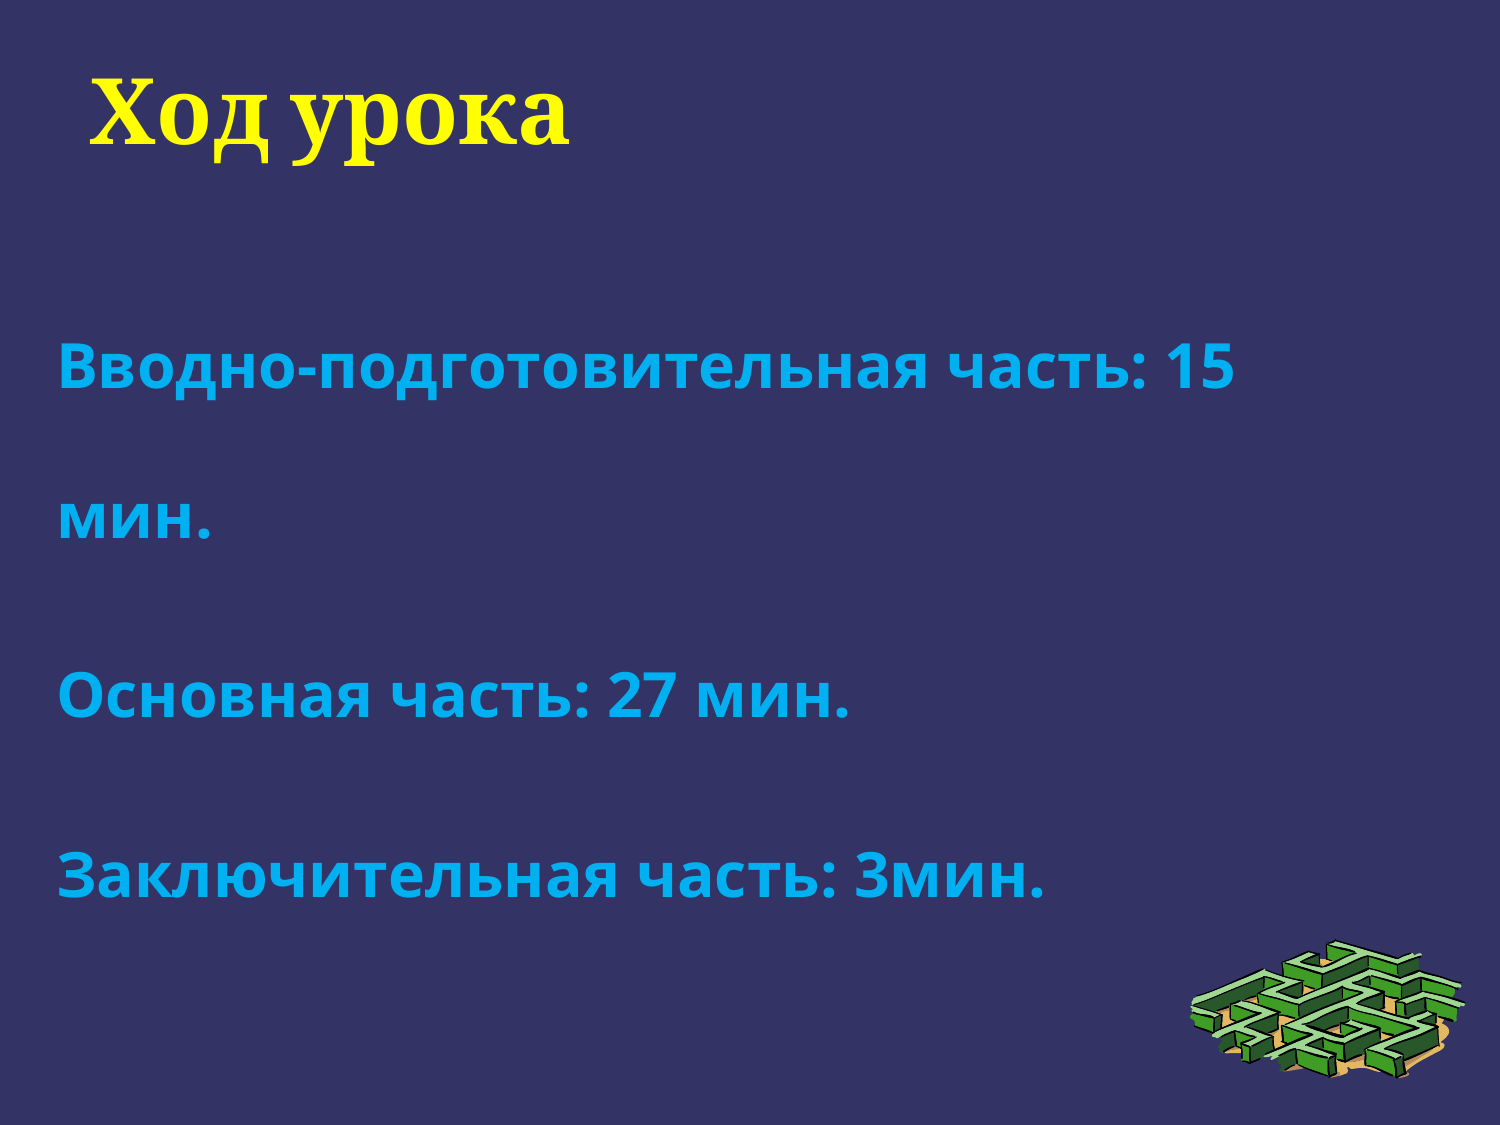

# Ход урока
Вводно-подготовительная часть: 15 мин.
Основная часть: 27 мин.
Заключительная часть: 3мин.